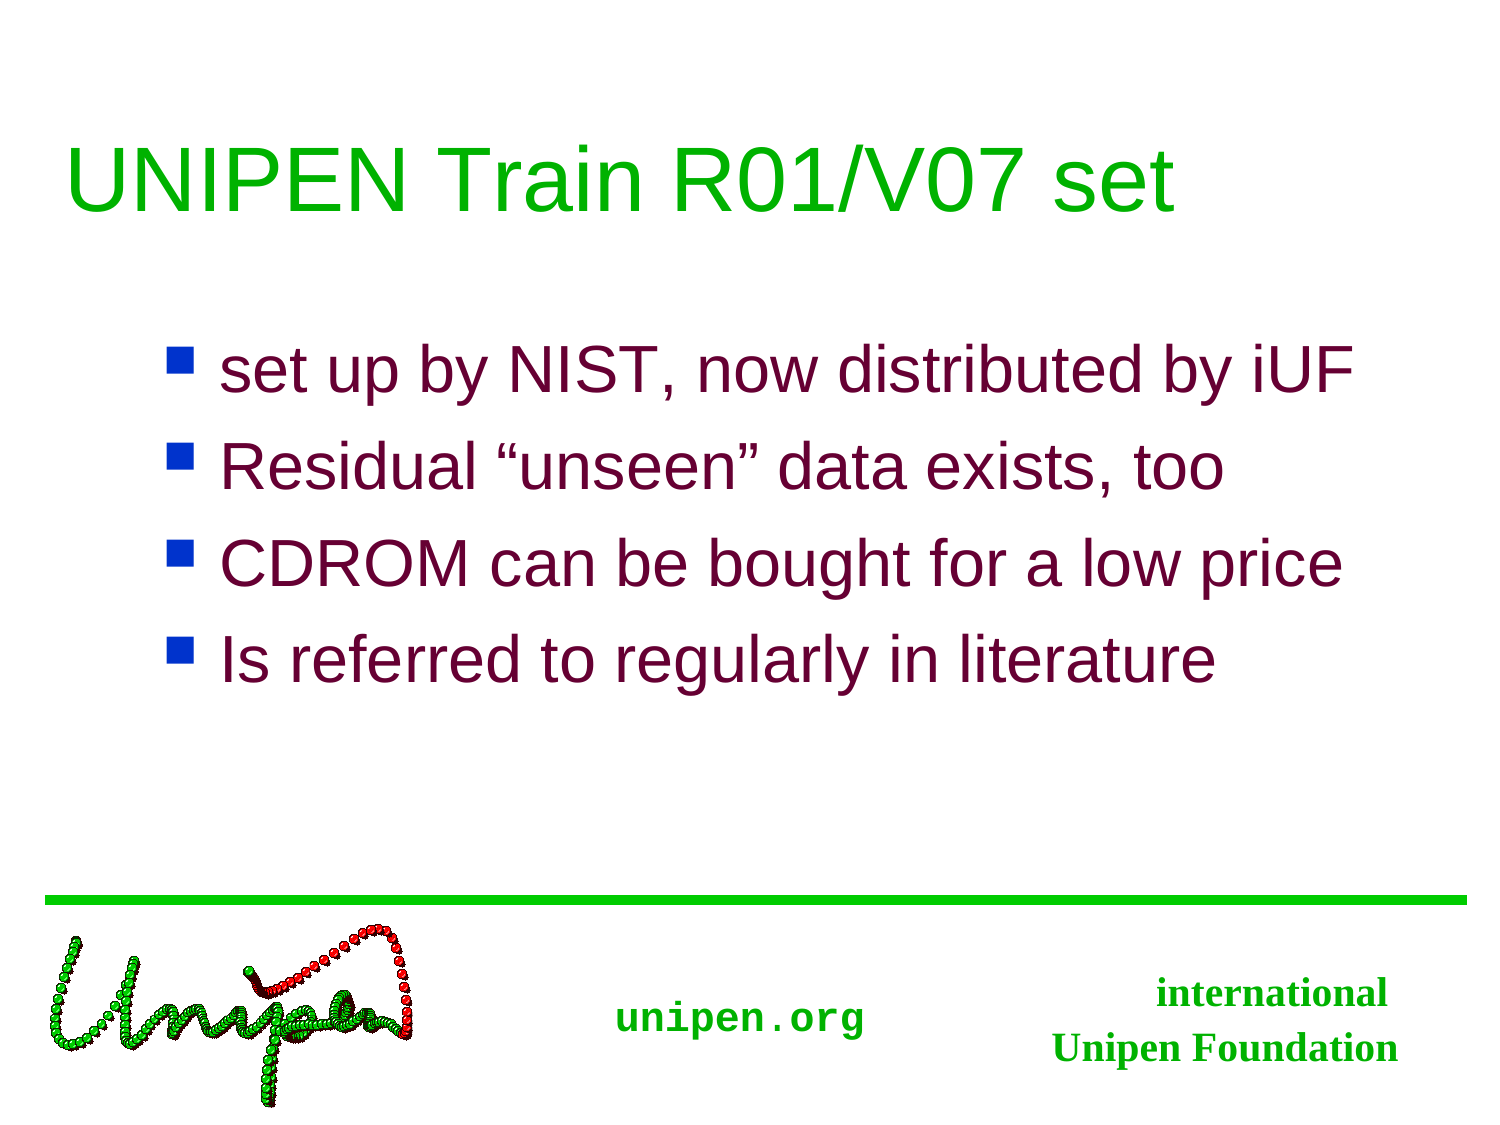

# UNIPEN Train R01/V07 set
set up by NIST, now distributed by iUF
Residual “unseen” data exists, too
CDROM can be bought for a low price
Is referred to regularly in literature